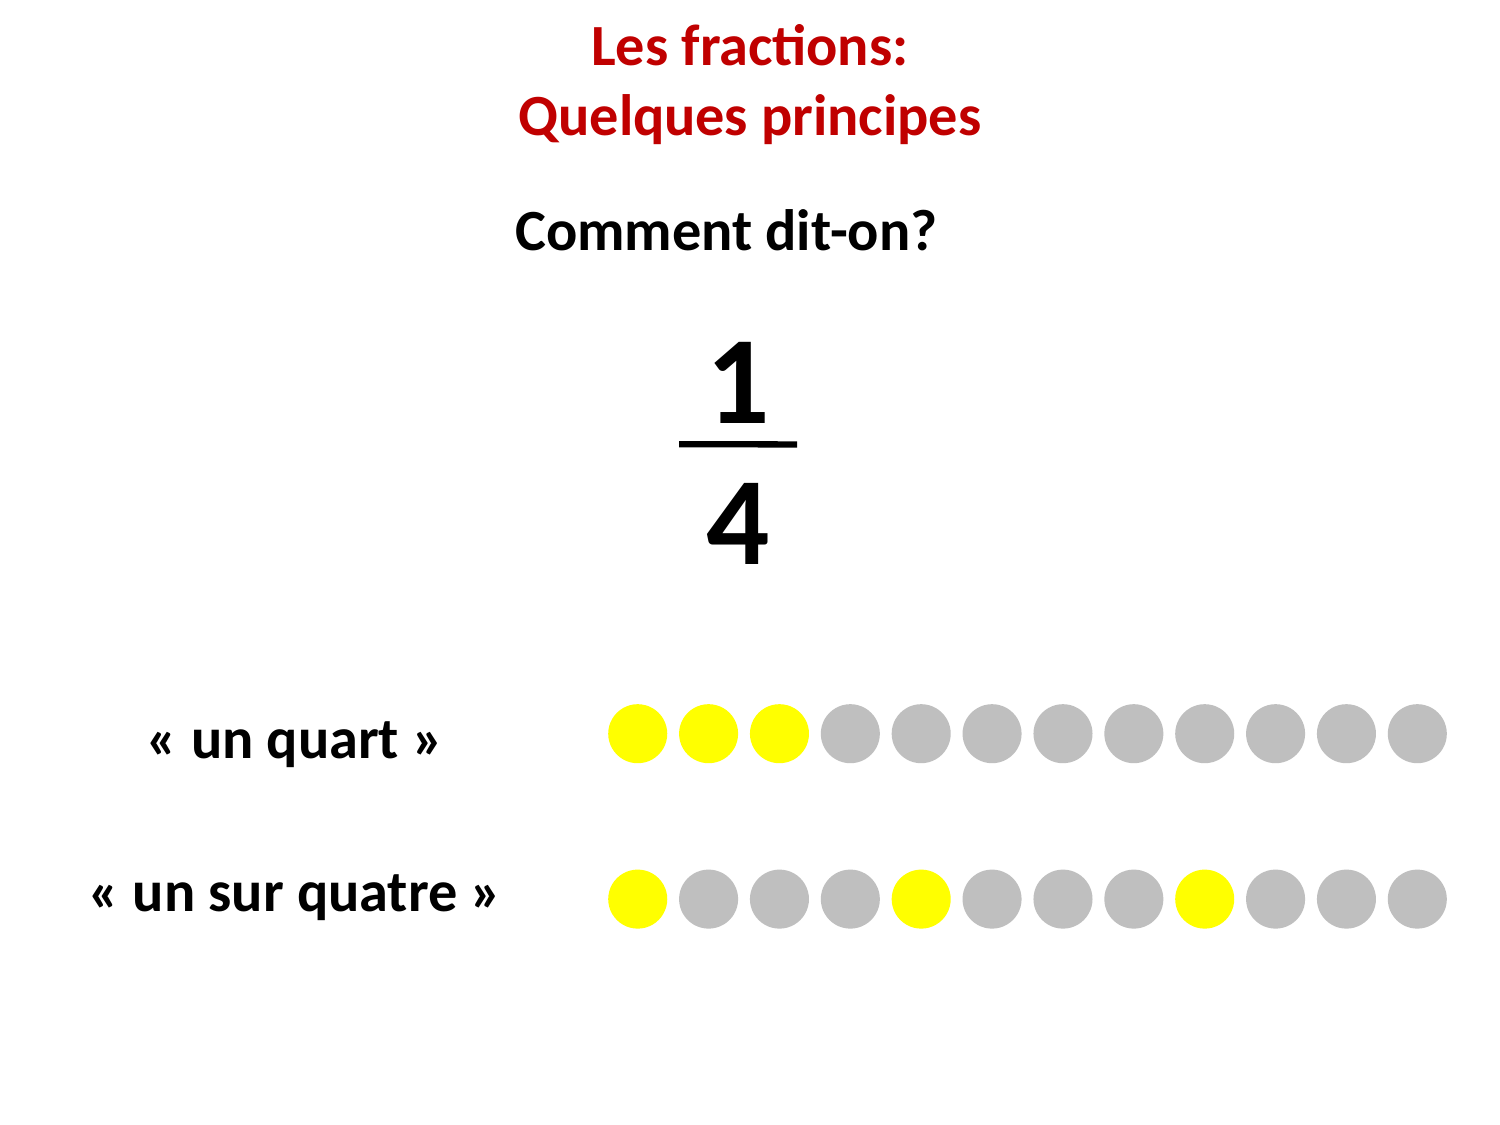

Les fractions:
Quelques principes
Comment dit-on?
1
4
« un quart »
« un sur quatre »